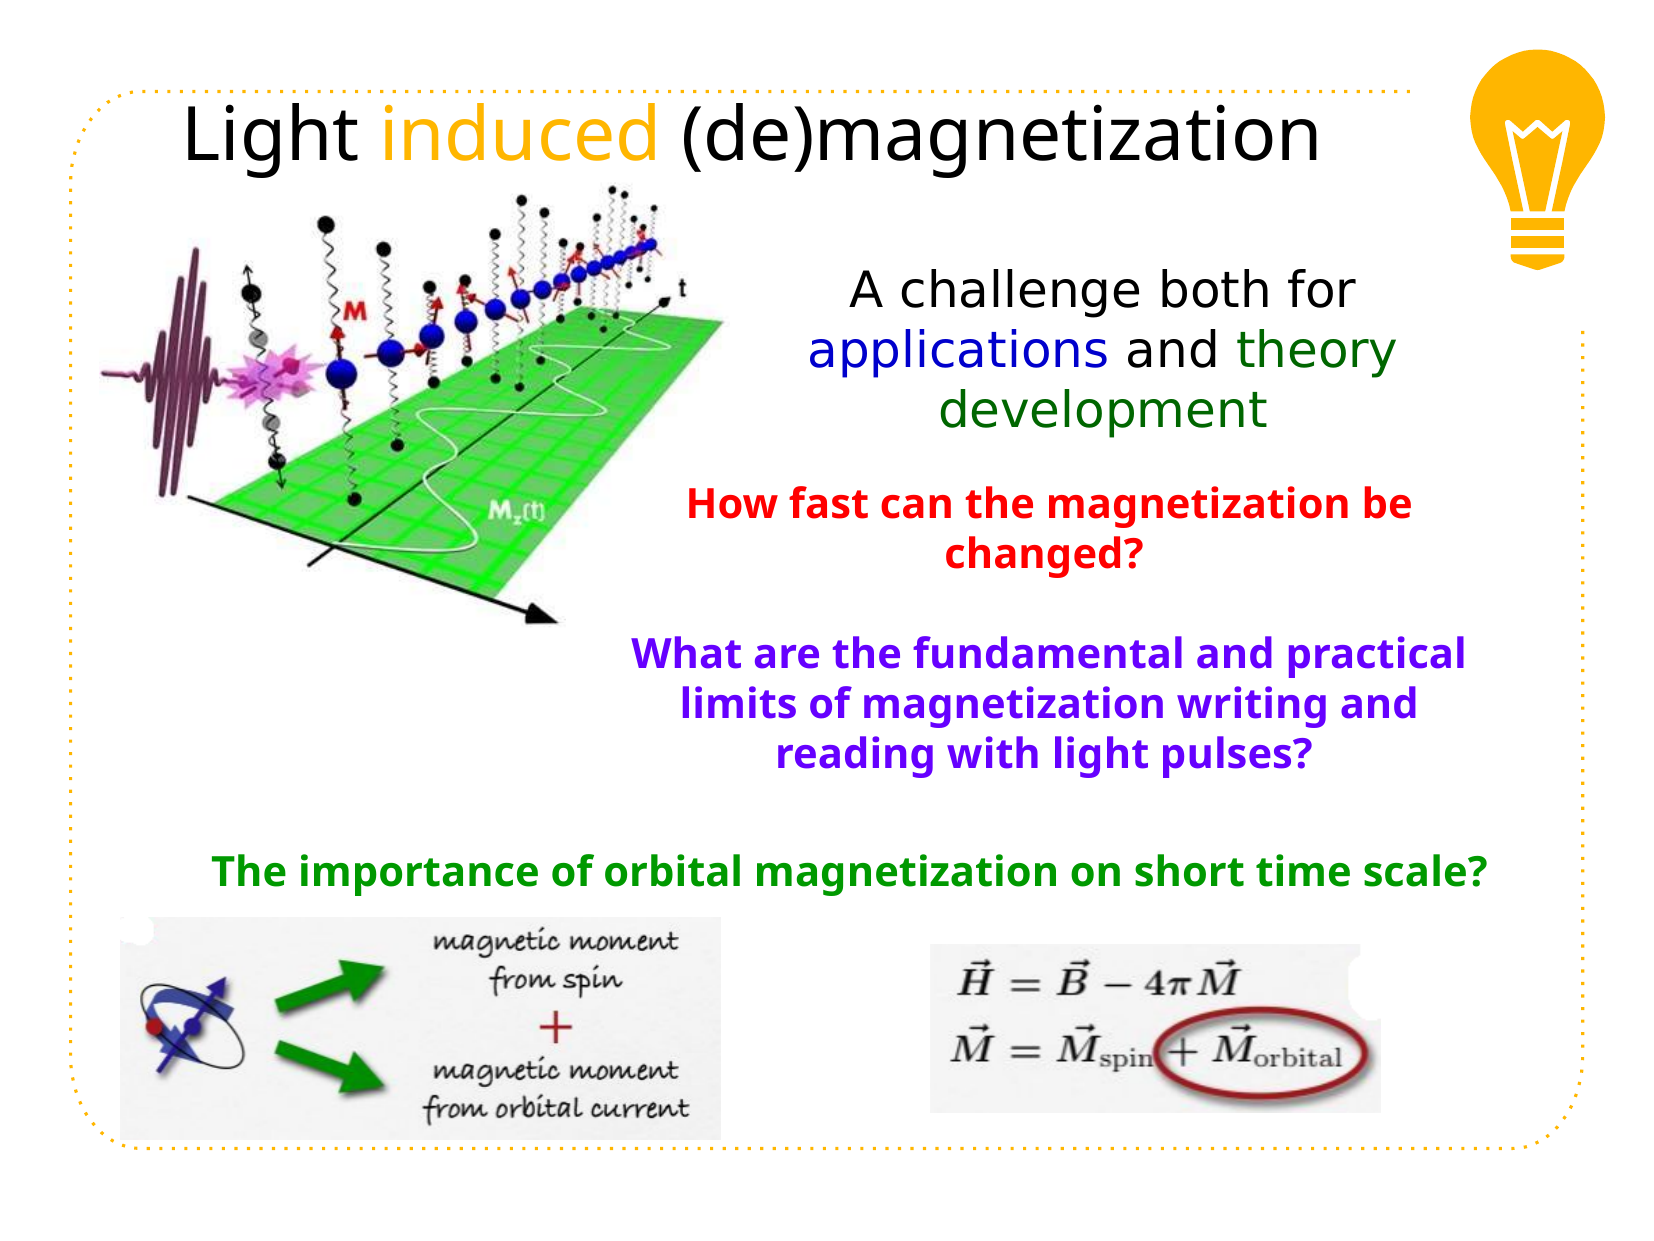

# Light induced (de)magnetization
A challenge both for applications and theory development
How fast can the magnetization be changed?
What are the fundamental and practical limits of magnetization writing and reading with light pulses?
The importance of orbital magnetization on short time scale?